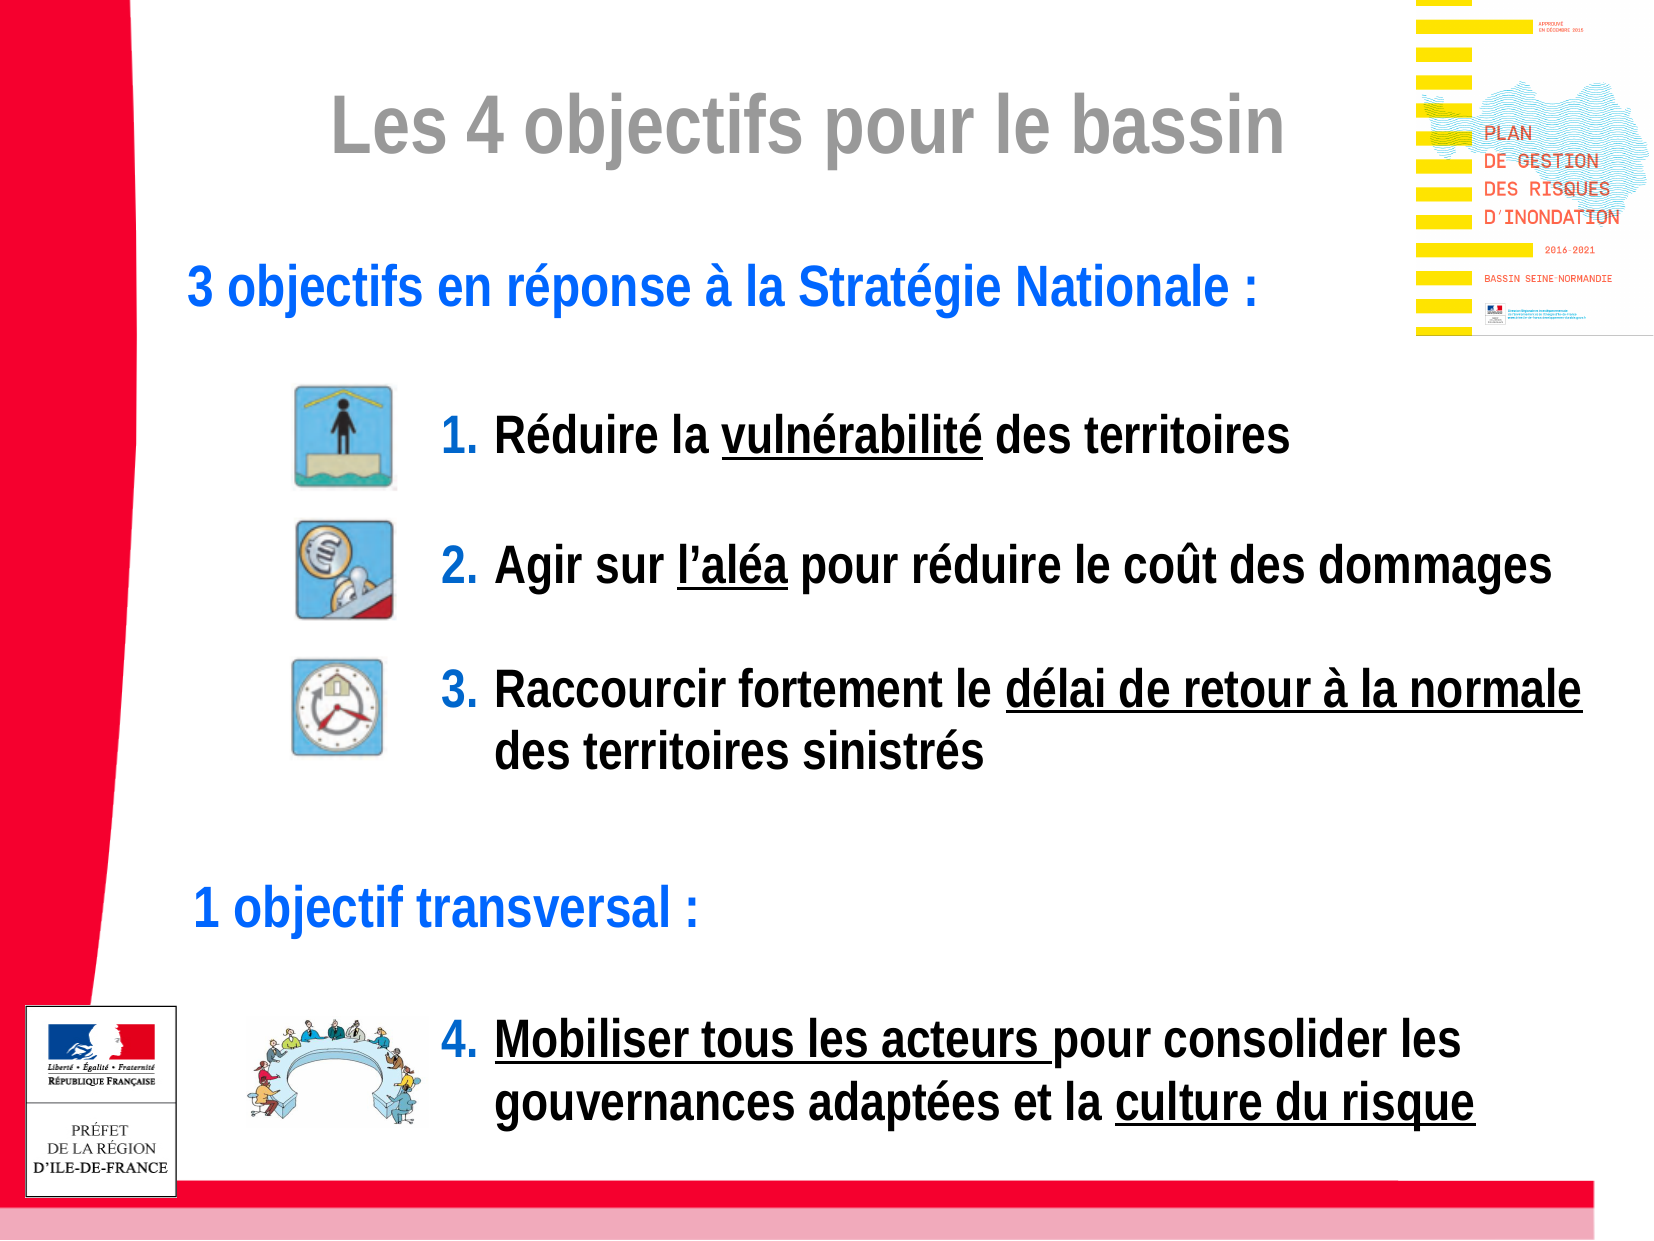

# Les 4 objectifs pour le bassin
3 objectifs en réponse à la Stratégie Nationale :
Réduire la vulnérabilité des territoires
Agir sur l’aléa pour réduire le coût des dommages
Raccourcir fortement le délai de retour à la normale des territoires sinistrés
Mobiliser tous les acteurs pour consolider les gouvernances adaptées et la culture du risque
 1 objectif transversal :